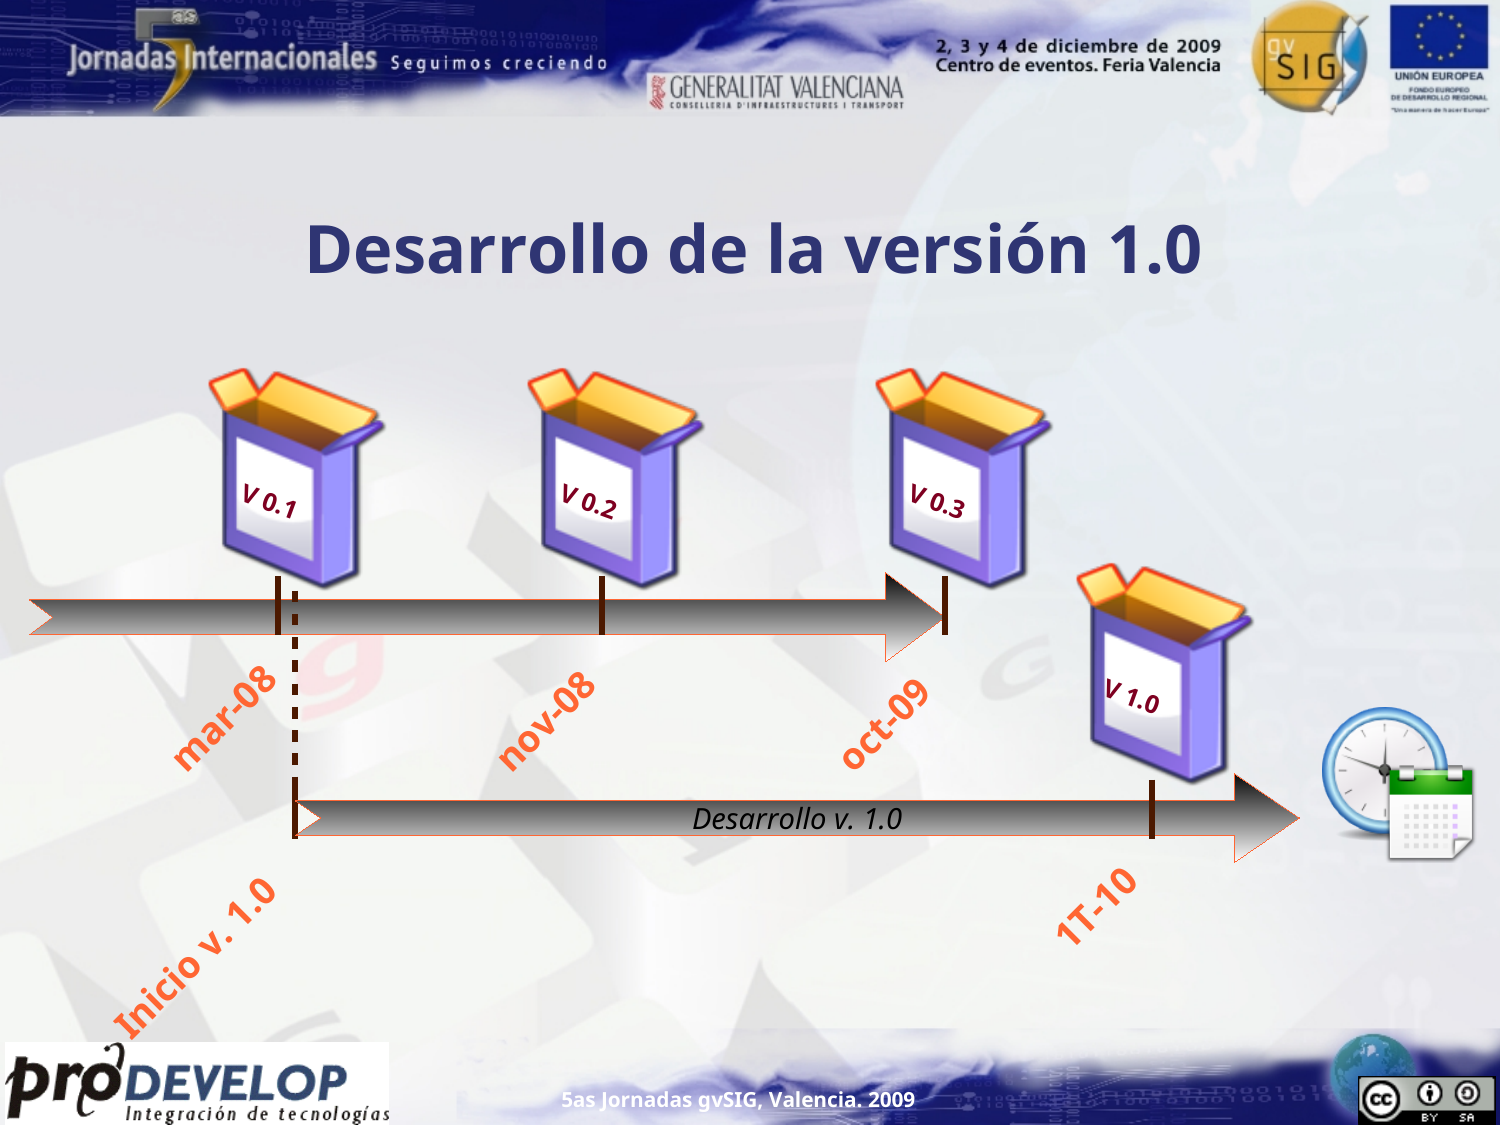

# Desarrollo de la versión 1.0
V 0.1
V 0.2
V 0.3
mar-08
nov-08
oct-09
V 1.0
Desarrollo v. 1.0
1T-10
Inicio v. 1.0
25/10/2006
21
Plan Difusión Interna gvSIG v. 2.0